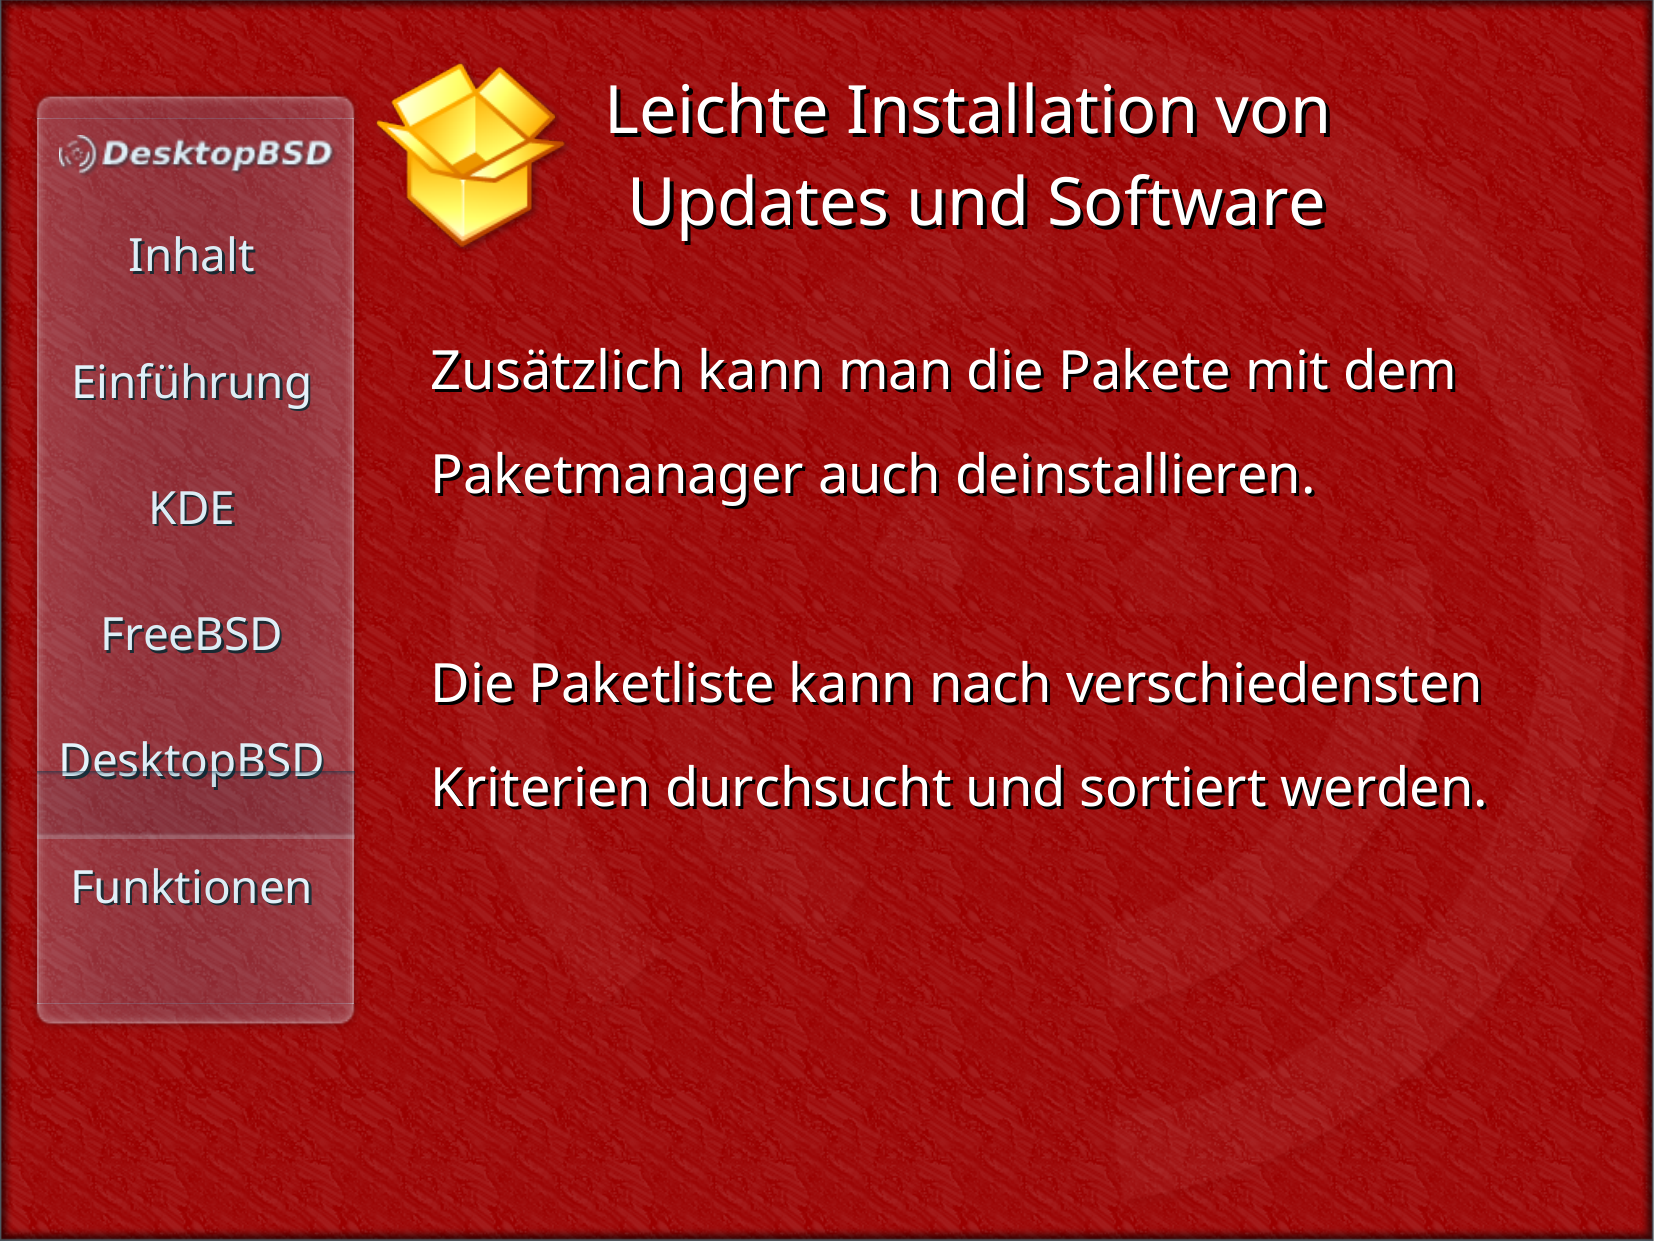

# Leichte Installation von Updates und Software
Zusätzlich kann man die Pakete mit dem
Paketmanager auch deinstallieren.
Die Paketliste kann nach verschiedensten
Kriterien durchsucht und sortiert werden.